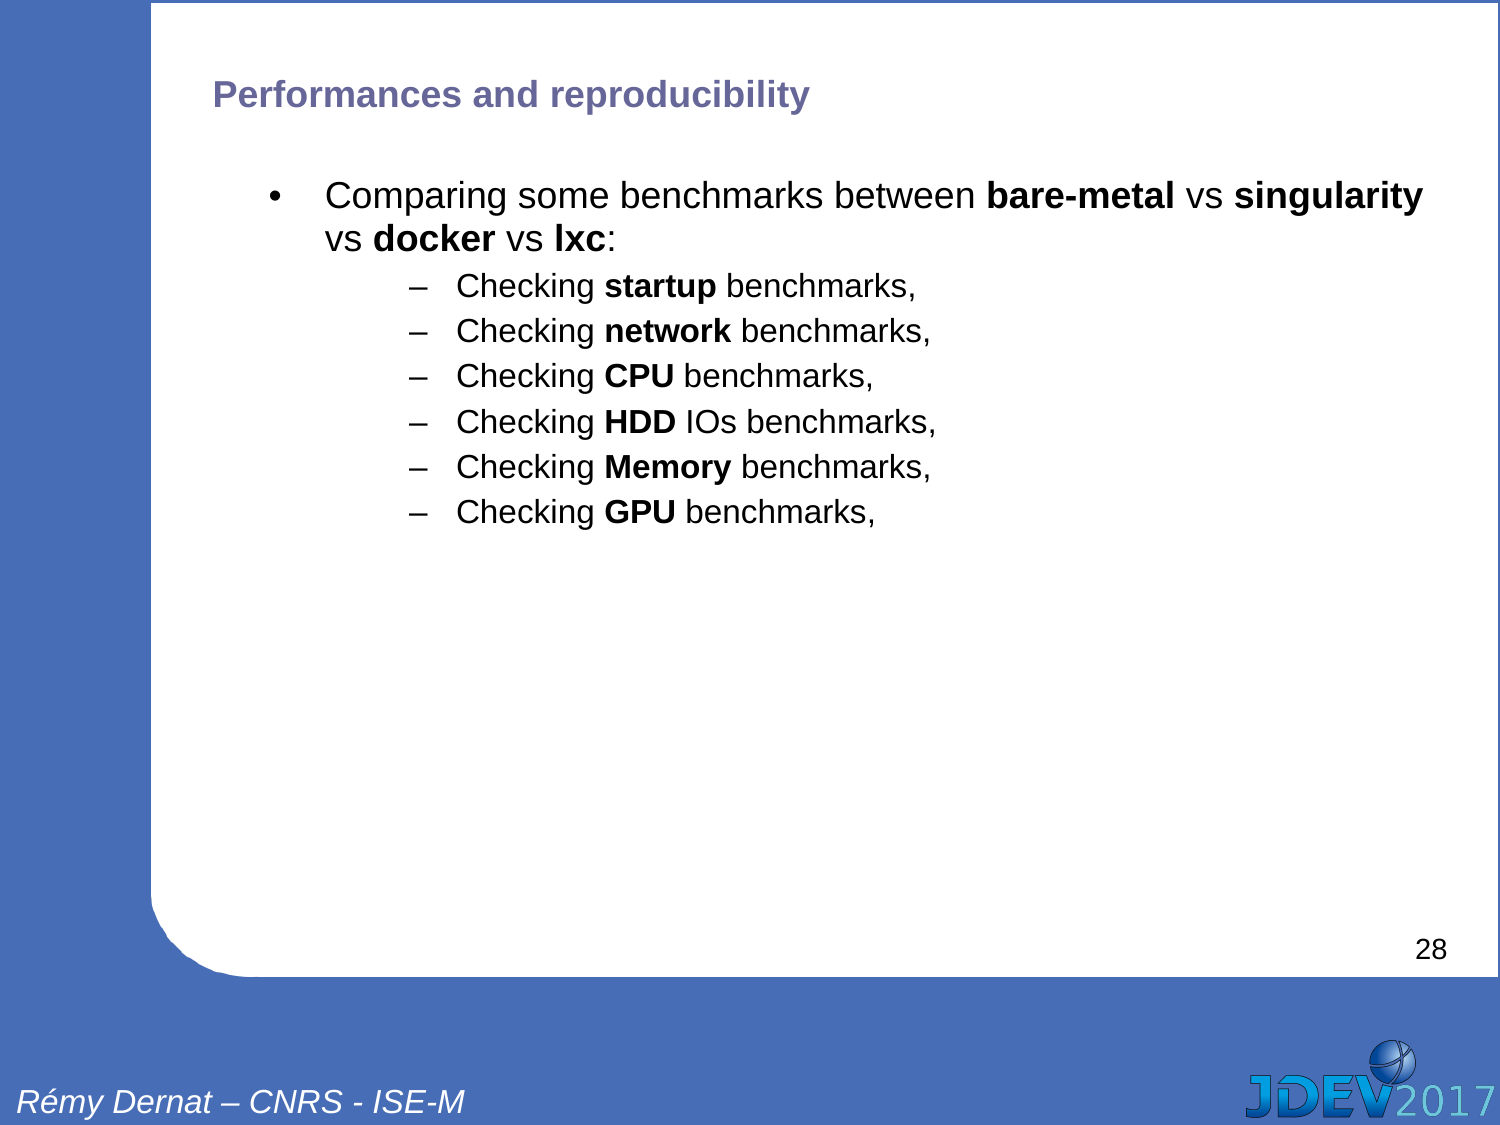

# Performances and reproducibility
Comparing some benchmarks between bare-metal vs singularity vs docker vs lxc:
Checking startup benchmarks,
Checking network benchmarks,
Checking CPU benchmarks,
Checking HDD IOs benchmarks,
Checking Memory benchmarks,
Checking GPU benchmarks,
28
Rémy Dernat – CNRS - ISE-M